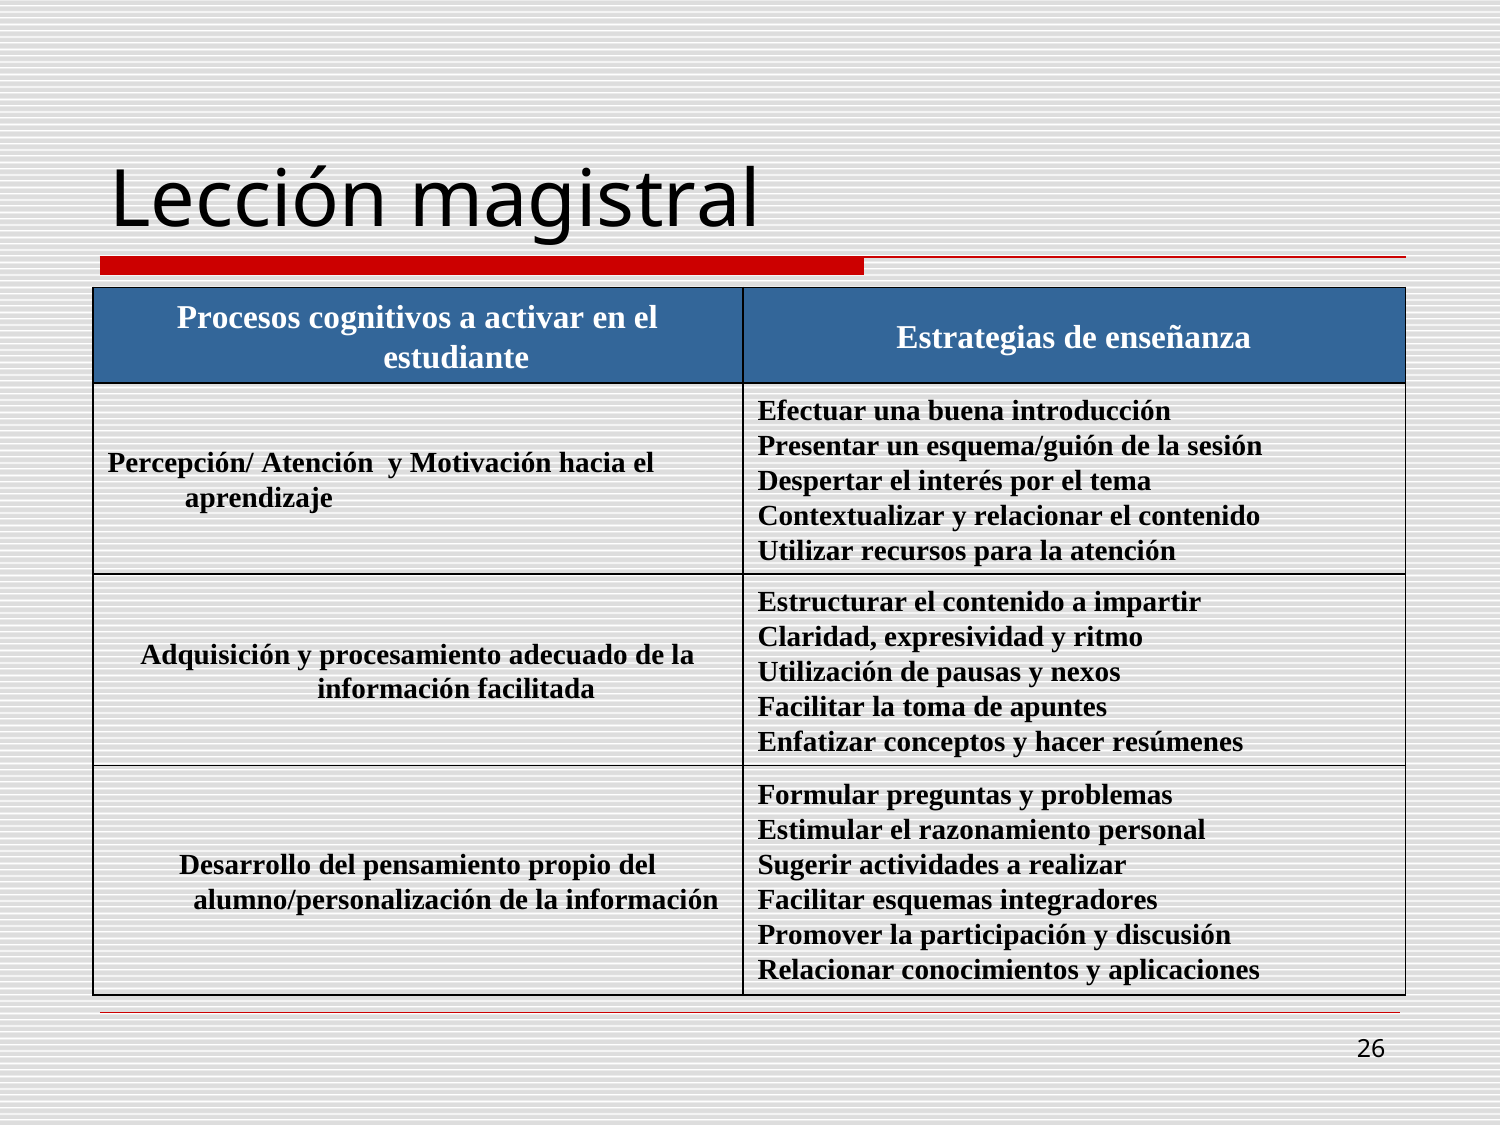

# Lección magistral
| Procesos cognitivos a activar en el estudiante | Estrategias de enseñanza |
| --- | --- |
| Percepción/ Atención y Motivación hacia el aprendizaje | Efectuar una buena introducción Presentar un esquema/guión de la sesión Despertar el interés por el tema Contextualizar y relacionar el contenido Utilizar recursos para la atención |
| Adquisición y procesamiento adecuado de la información facilitada | Estructurar el contenido a impartir Claridad, expresividad y ritmo Utilización de pausas y nexos Facilitar la toma de apuntes Enfatizar conceptos y hacer resúmenes |
| Desarrollo del pensamiento propio del alumno/personalización de la información | Formular preguntas y problemas Estimular el razonamiento personal Sugerir actividades a realizar Facilitar esquemas integradores Promover la participación y discusión Relacionar conocimientos y aplicaciones |